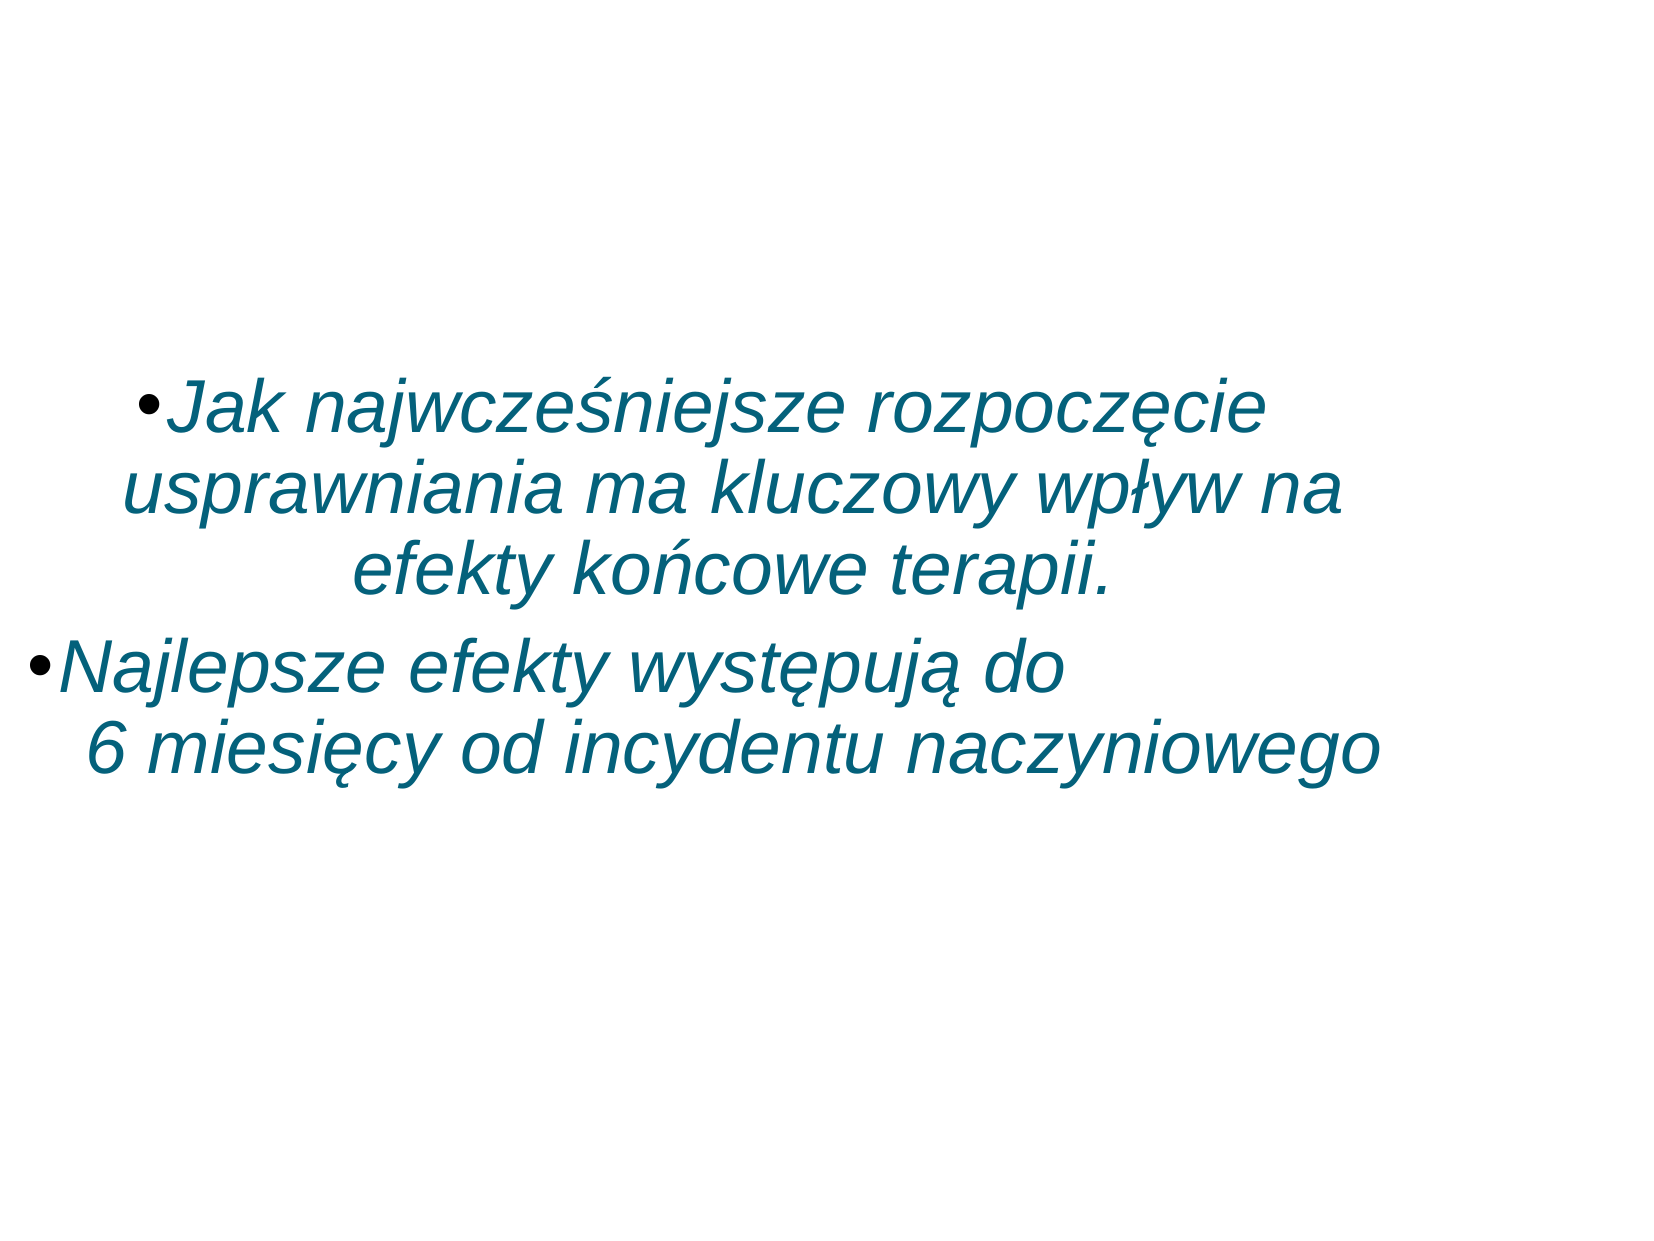

# Jak najwcześniejsze rozpoczęcie usprawniania ma kluczowy wpływ na efekty końcowe terapii.
Najlepsze efekty występują do 6 miesięcy od incydentu naczyniowego